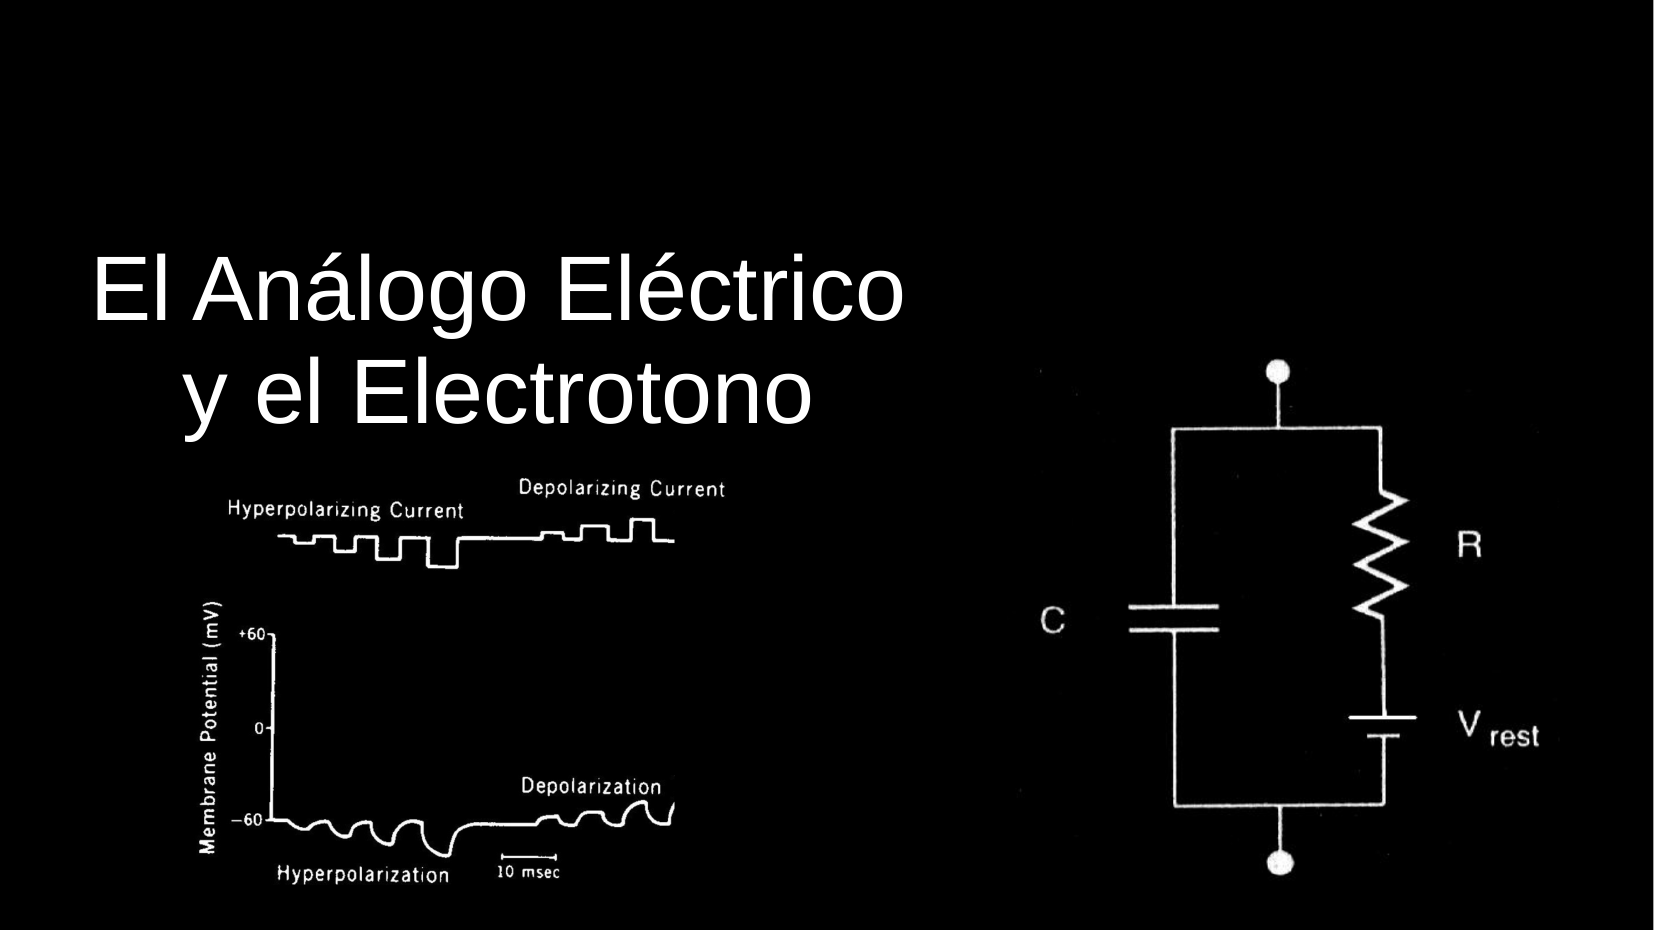

# El Análogo Eléctrico y el Electrotono